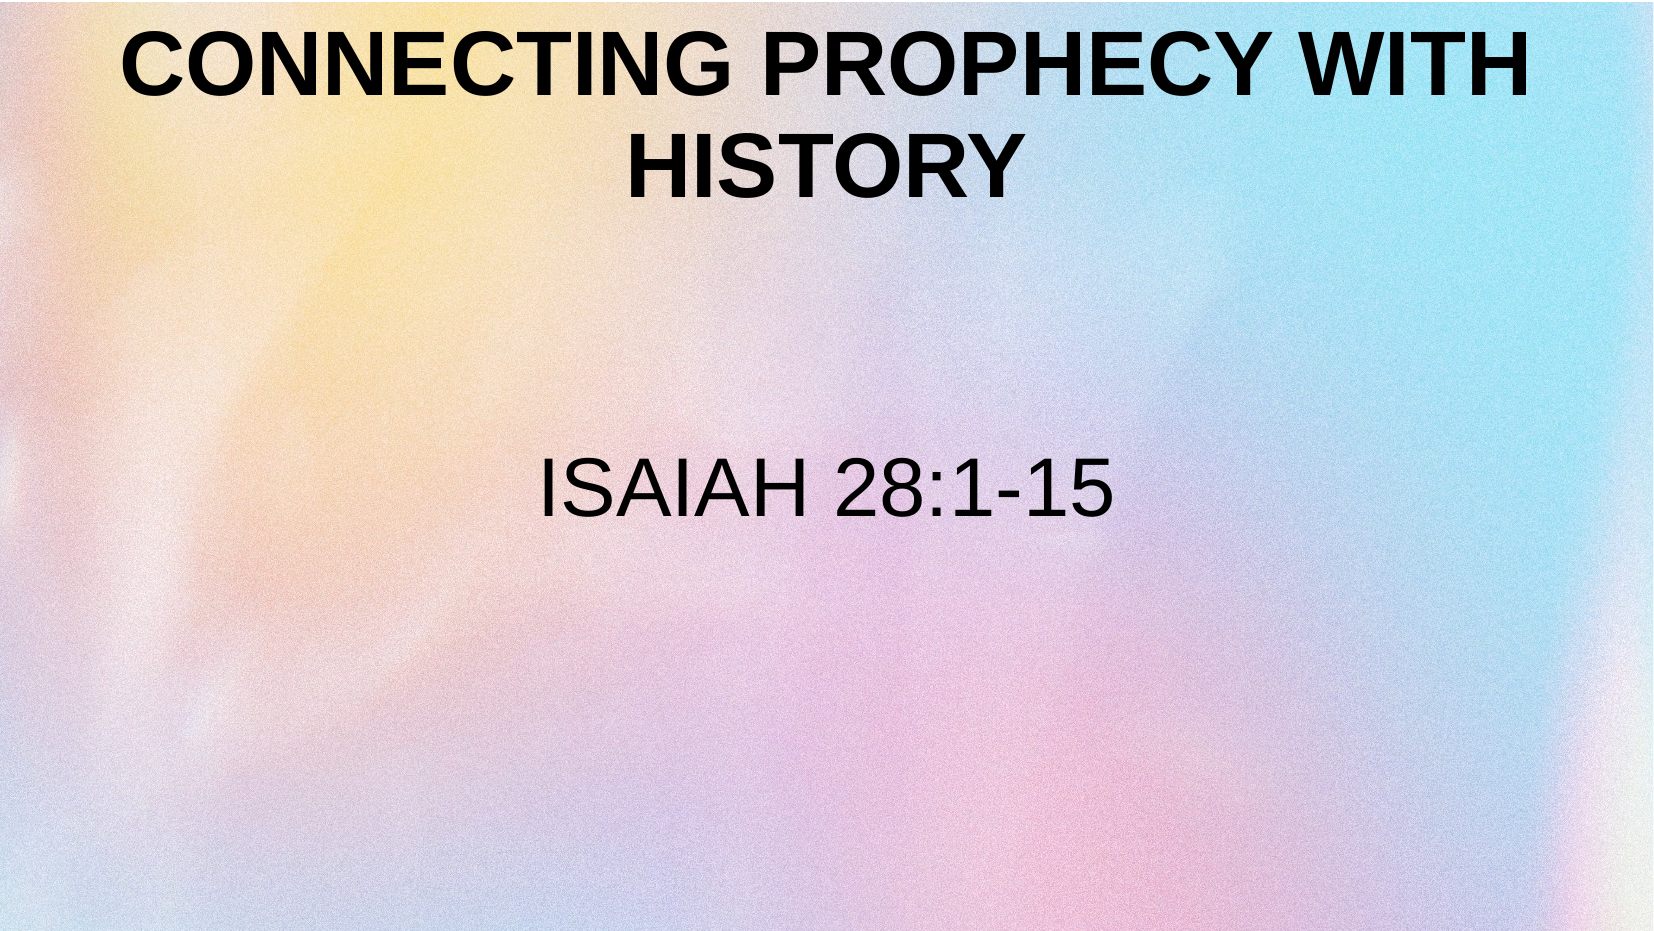

# CONNECTING PROPHECY WITH HISTORY
ISAIAH 28:1-15